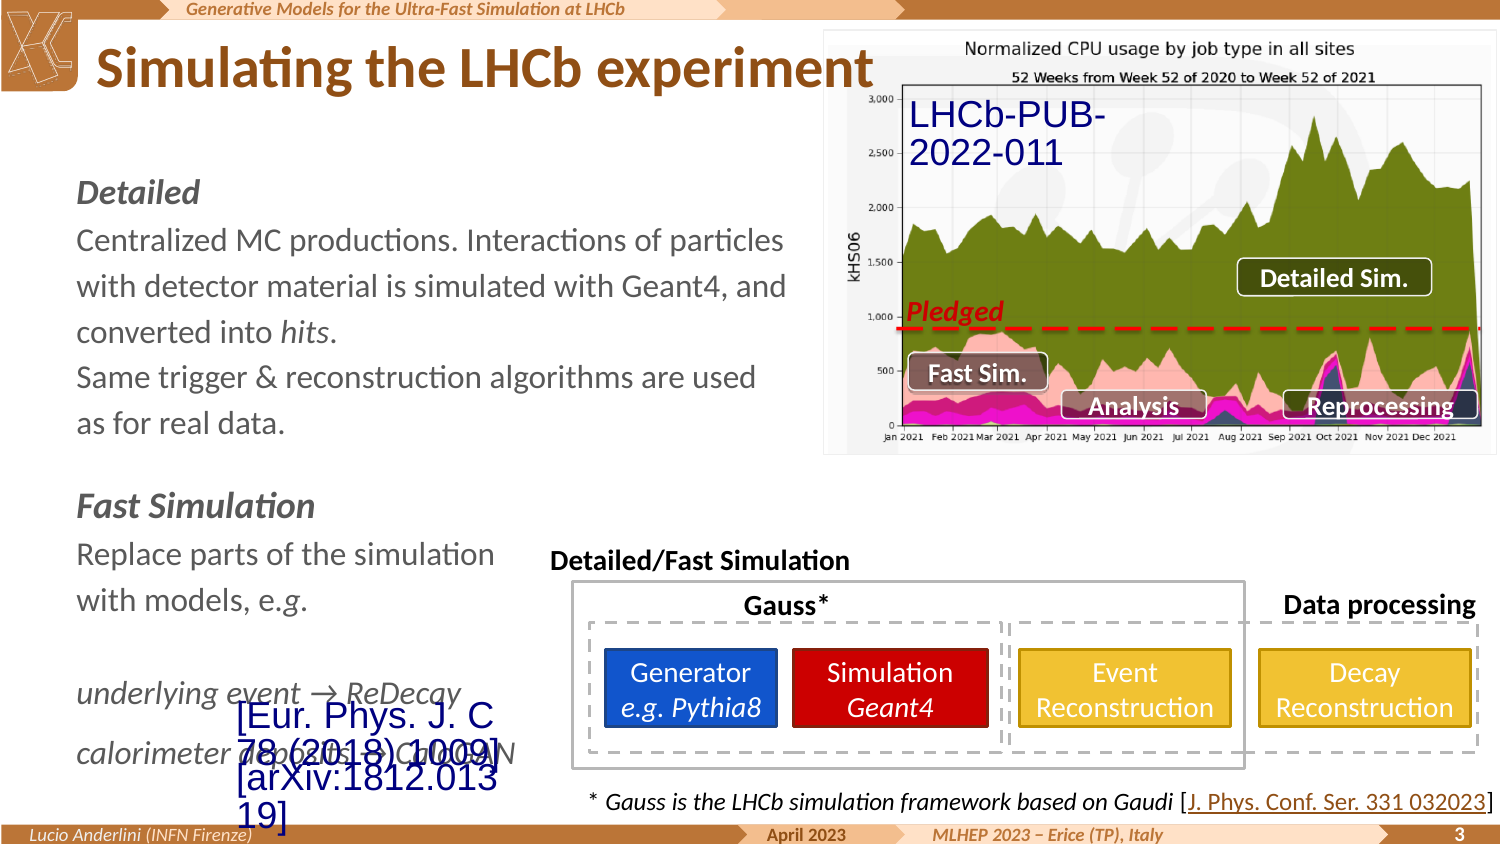

# Simulating the LHCb experiment
LHCb-PUB-2022-011
Detailed
Centralized MC productions. Interactions of particles with detector material is simulated with Geant4, and converted into hits.
Same trigger & reconstruction algorithms are used as for real data.
Fast Simulation
Replace parts of the simulation
with models, e.g.
underlying event → ReDecay
calorimeter deposits → CaloGAN
Detailed Sim.
Pledged
Fast Sim.
Analysis
Reprocessing
Detailed/Fast Simulation
Data processing
Gauss*
Generator
e.g. Pythia8
Simulation
Geant4
Event
Reconstruction
Decay Reconstruction
[Eur. Phys. J. C 78 (2018) 1009]
[arXiv:1812.01319]
* Gauss is the LHCb simulation framework based on Gaudi [J. Phys. Conf. Ser. 331 032023]